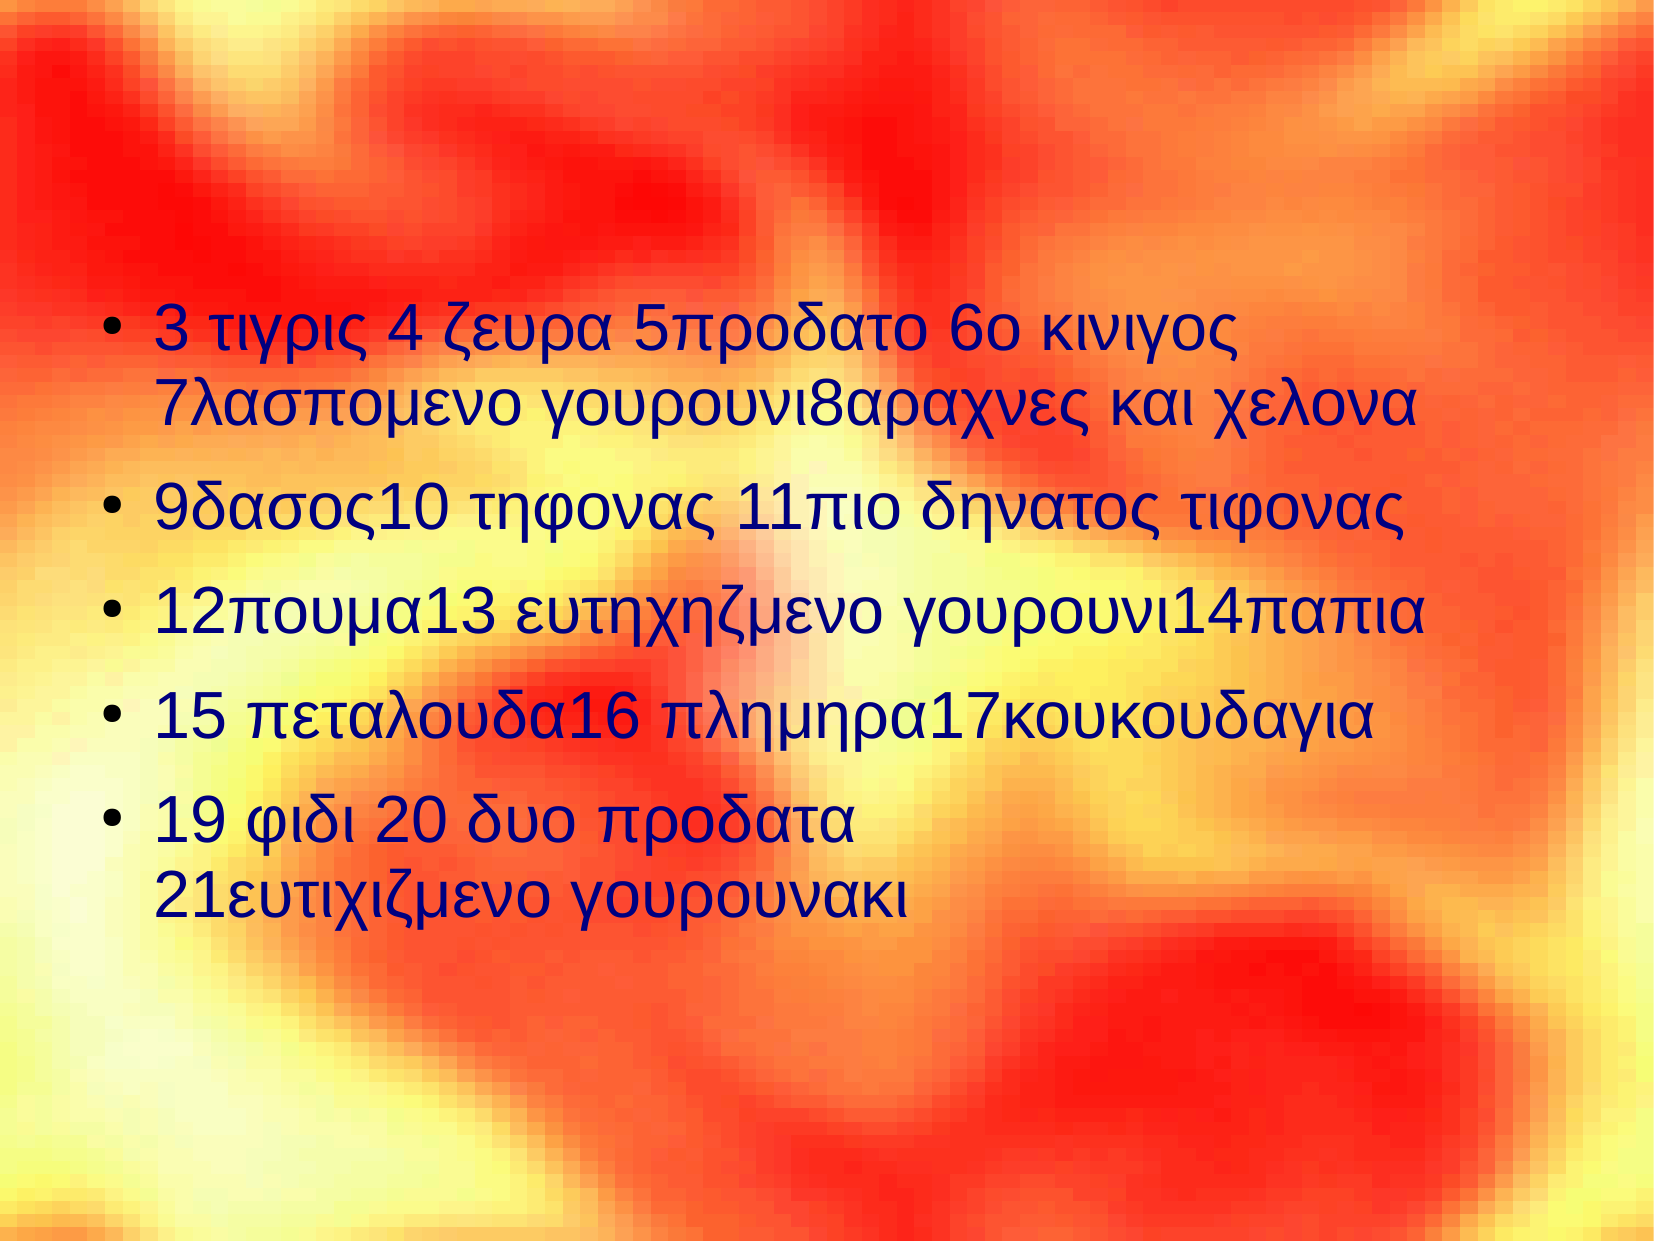

#
3 τιγρις 4 ζευρα 5προδατο 6ο κινιγος 7λασπομενο γουρουνι8αραχνες και χελονα
9δασος10 τηφονας 11πιο δηνατος τιφονας
12πουμα13 ευτηχηζμενο γουρουνι14παπια
15 πεταλουδα16 πλημηρα17κουκουδαγια
19 φιδι 20 δυο προδατα 21ευτιχιζμενο γουρουνακι